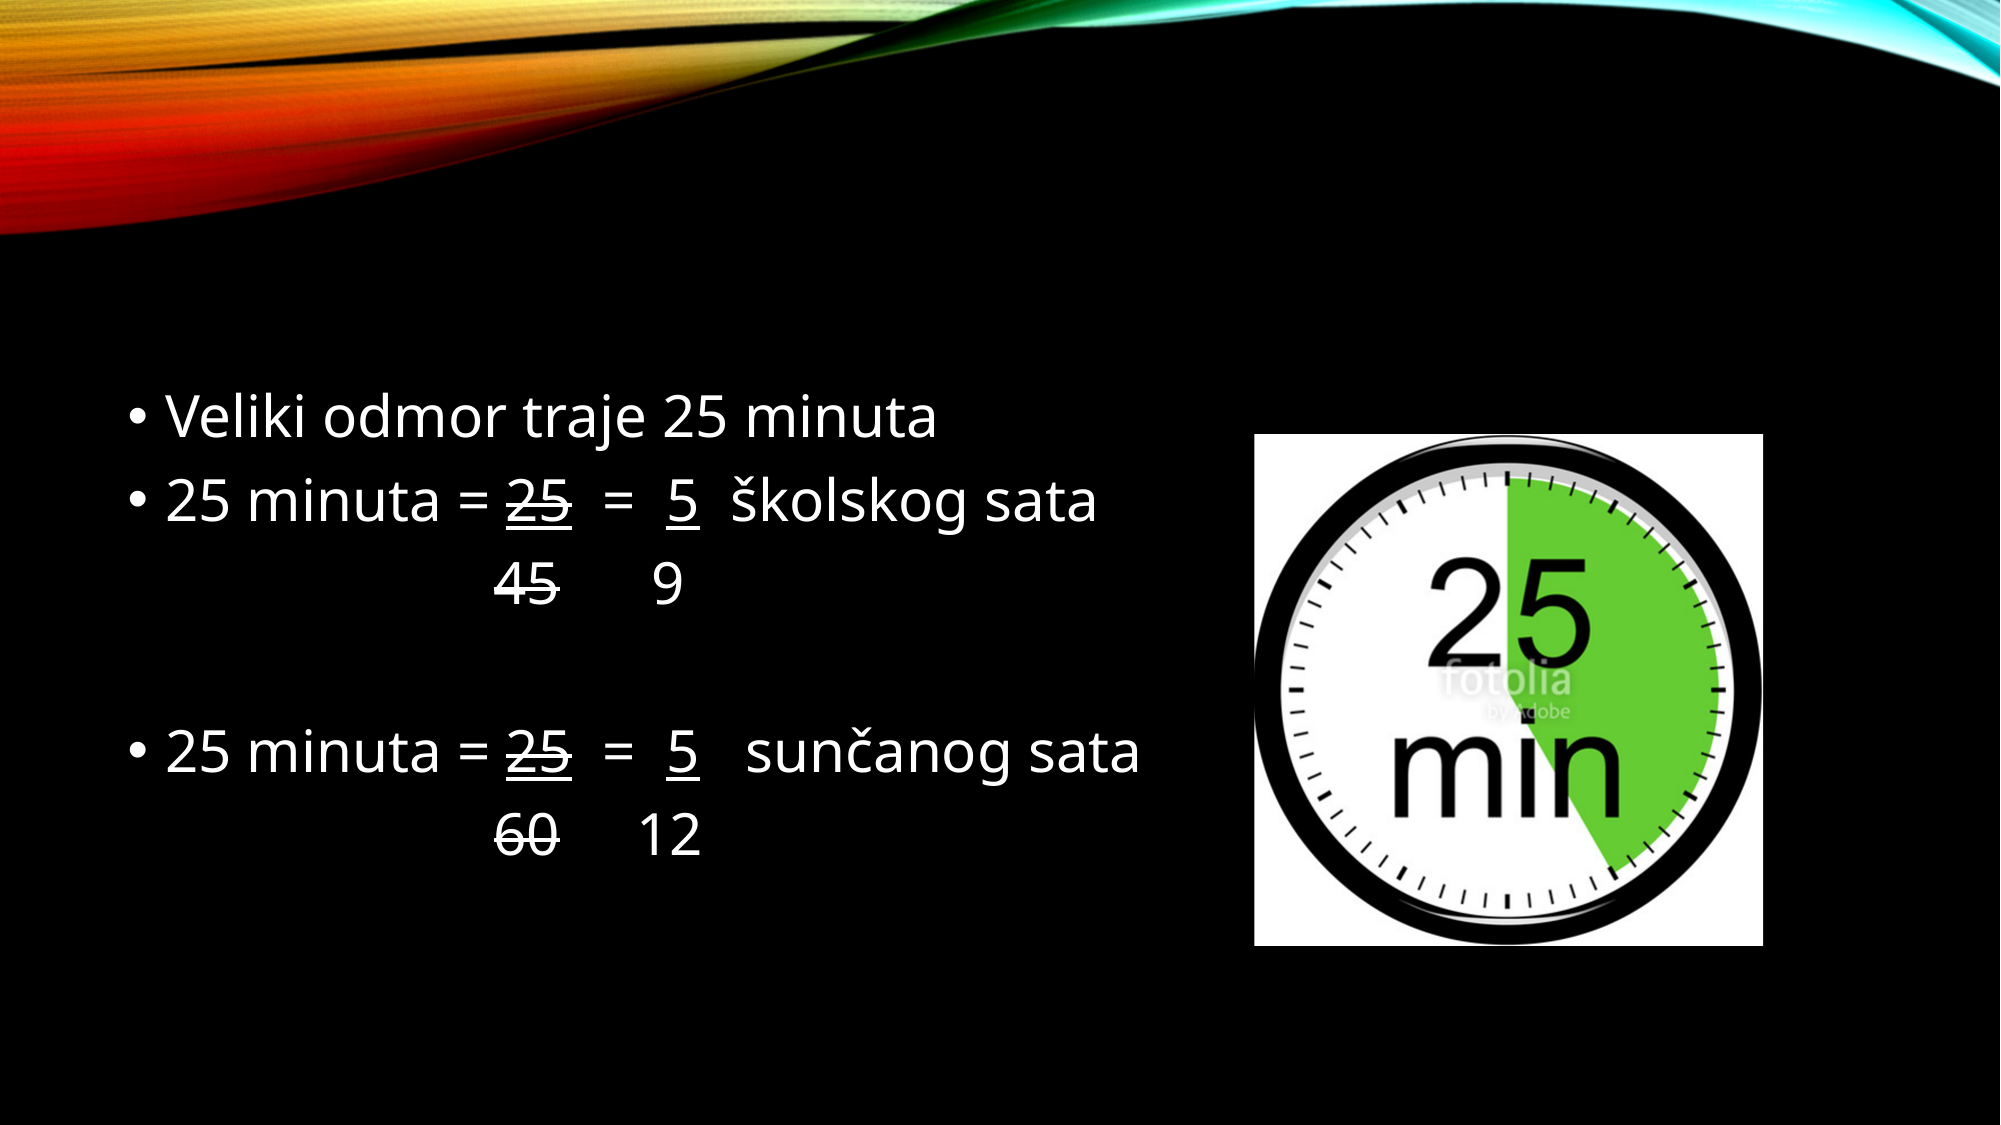

#
Veliki odmor traje 25 minuta
25 minuta = 25 = 5 školskog sata
 45 9
25 minuta = 25 = 5 sunčanog sata
 60 12